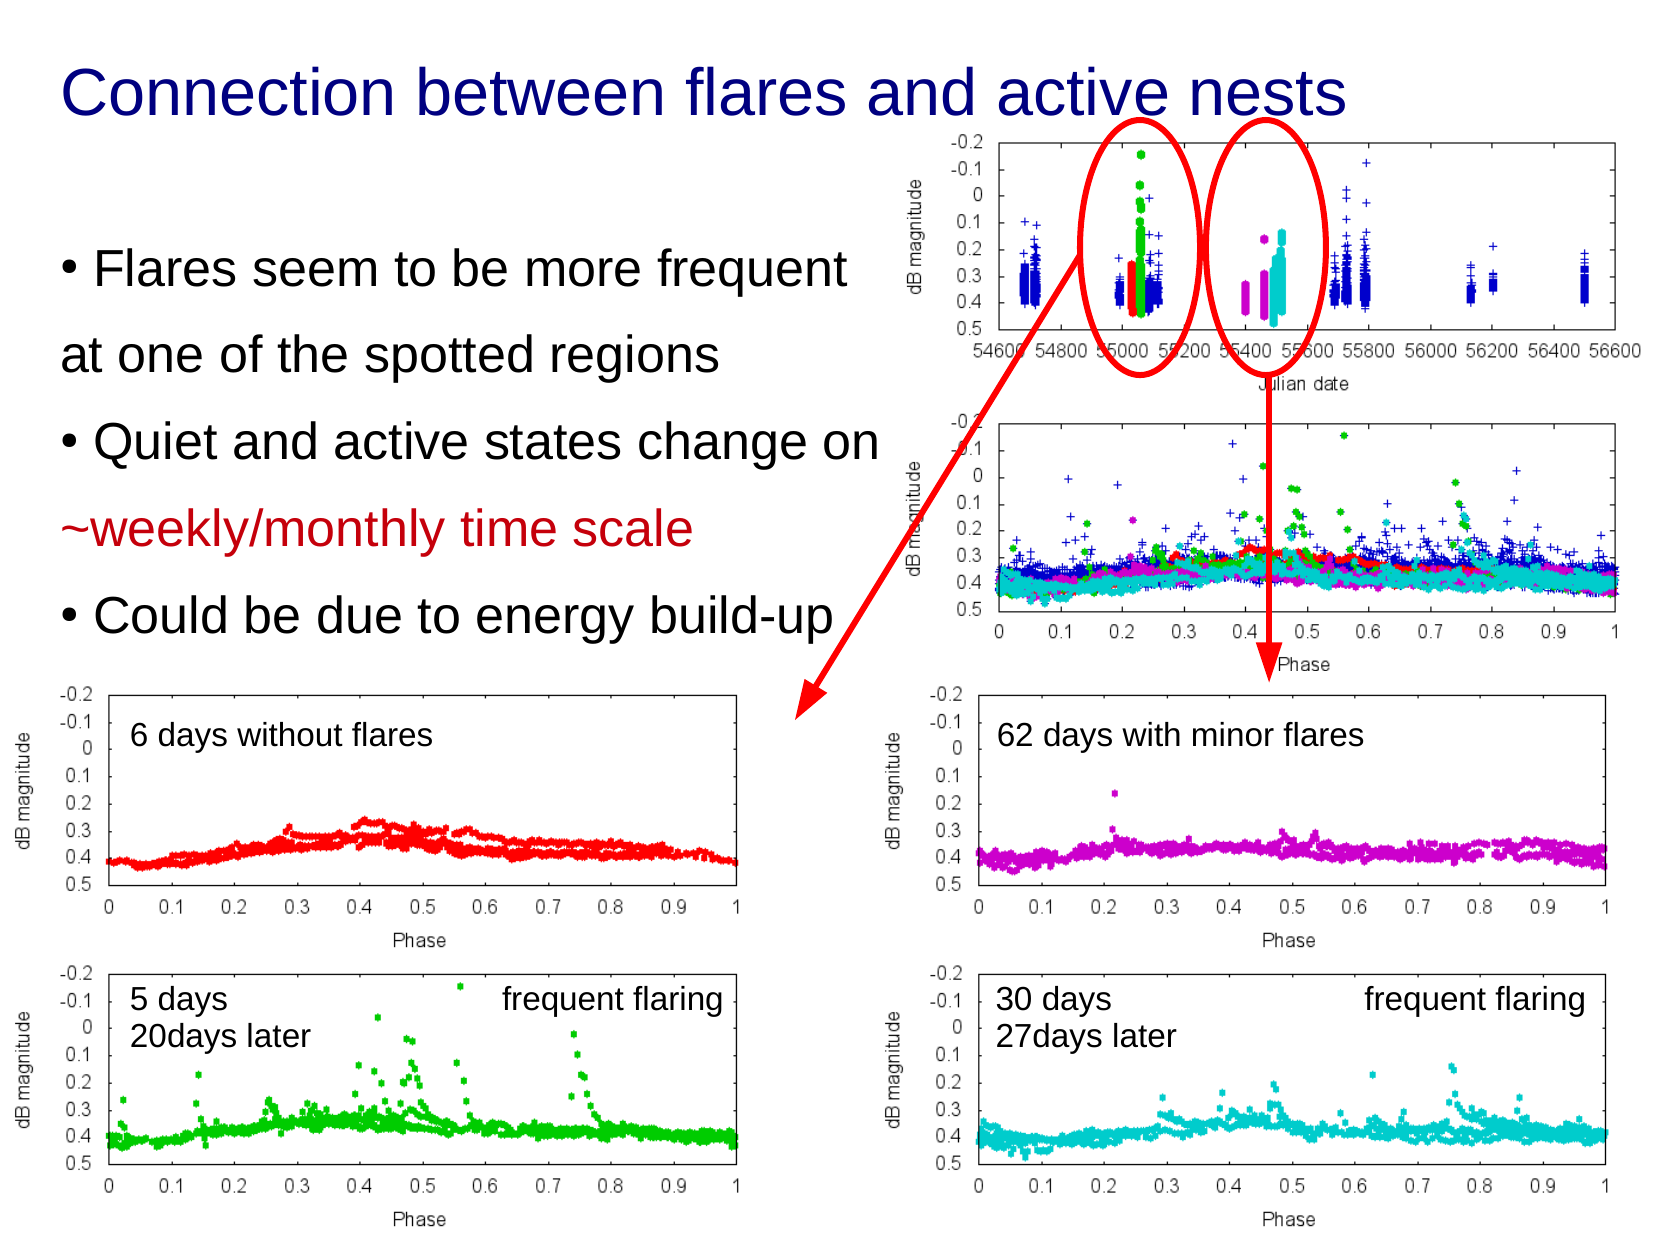

Connection between flares and active nests
 Flares seem to be more frequent at one of the spotted regions
 Quiet and active states change on ~weekly/monthly time scale
 Could be due to energy build-up
6 days without flares
62 days with minor flares
5 days
20days later
30 days
27days later
frequent flaring
frequent flaring